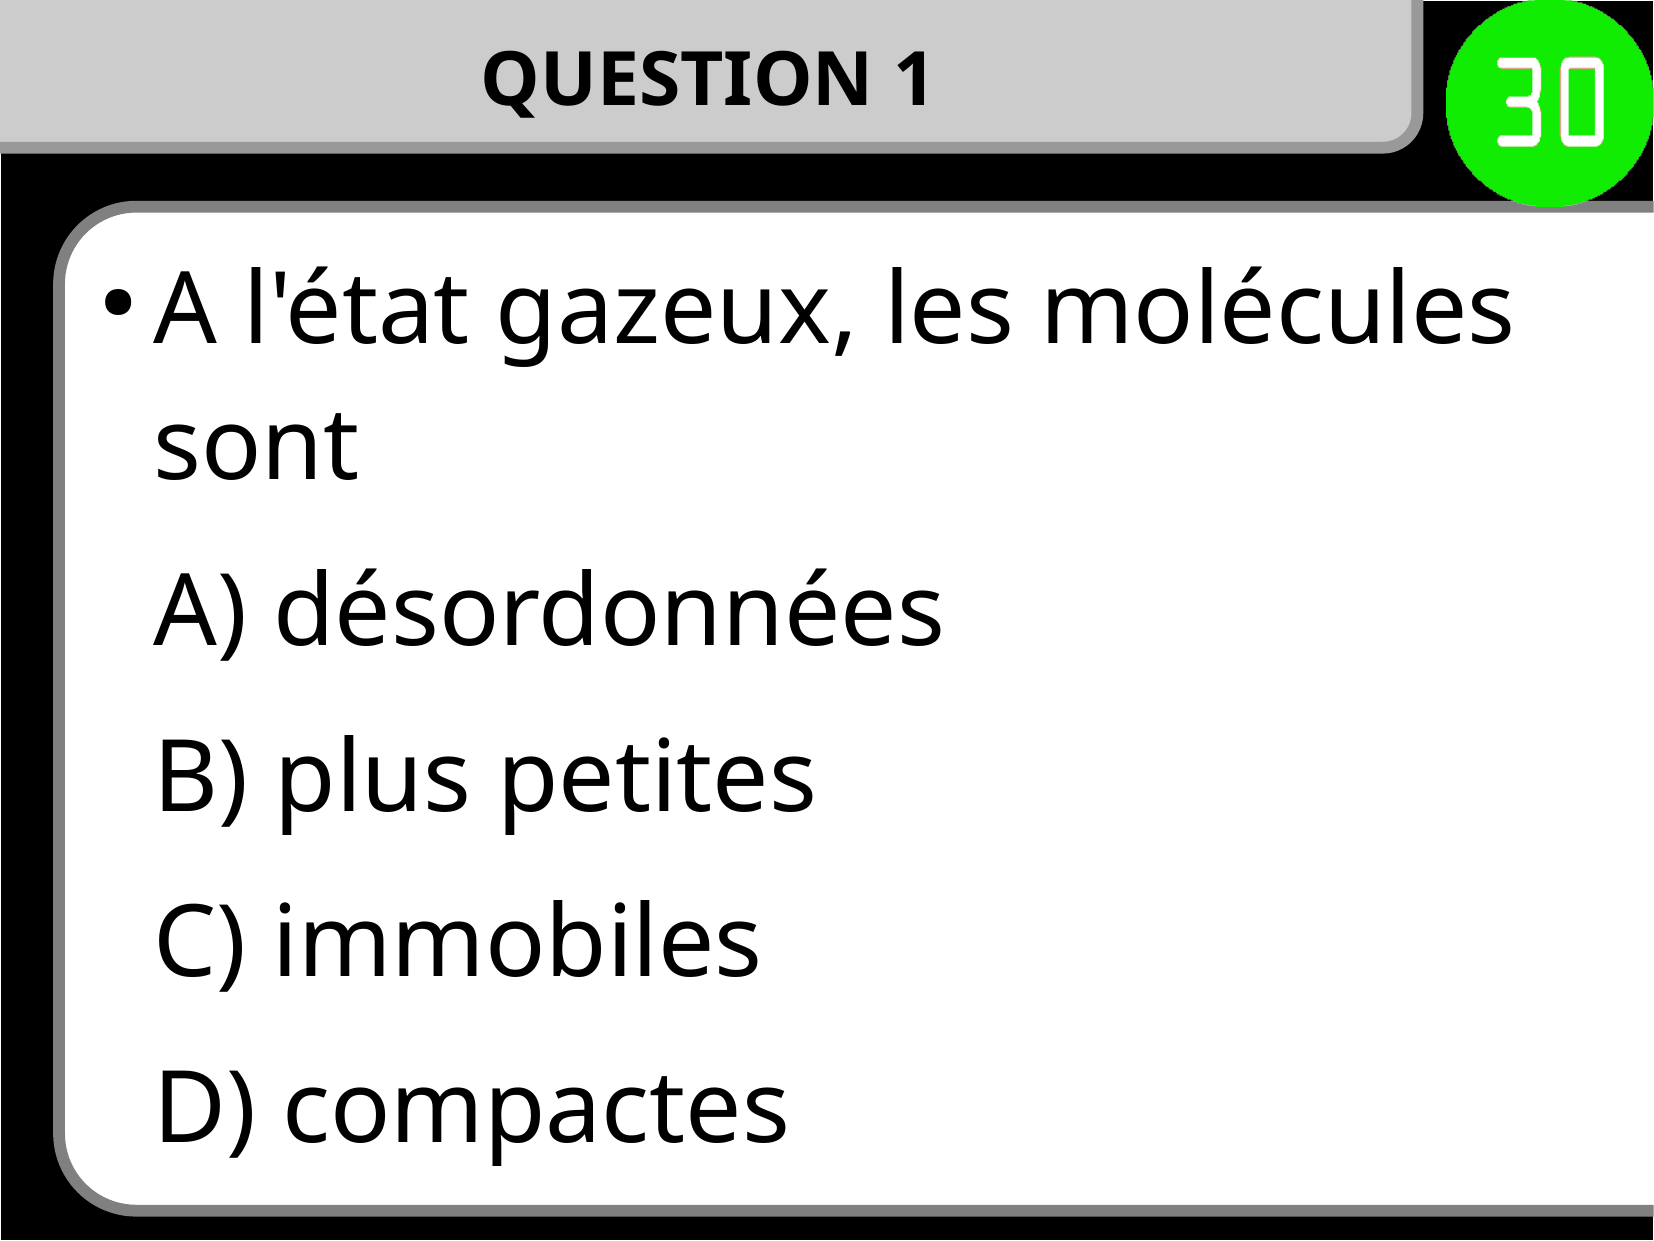

# QUESTION 1
A l'état gazeux, les molécules sont
A) désordonnées
B) plus petites
C) immobiles
D) compactes